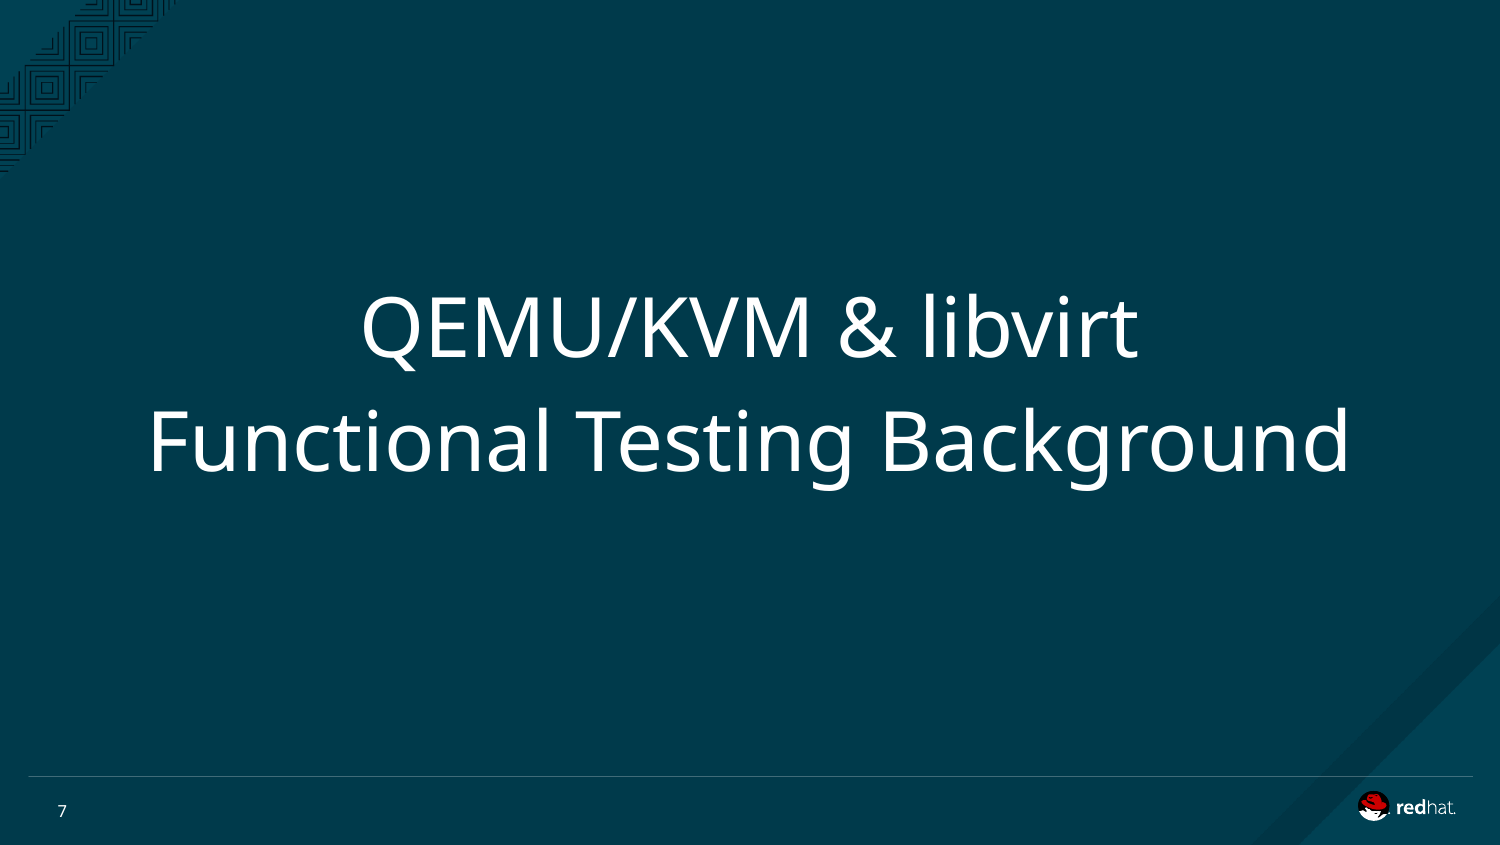

# QEMU/KVM & libvirt Functional Testing Background
7